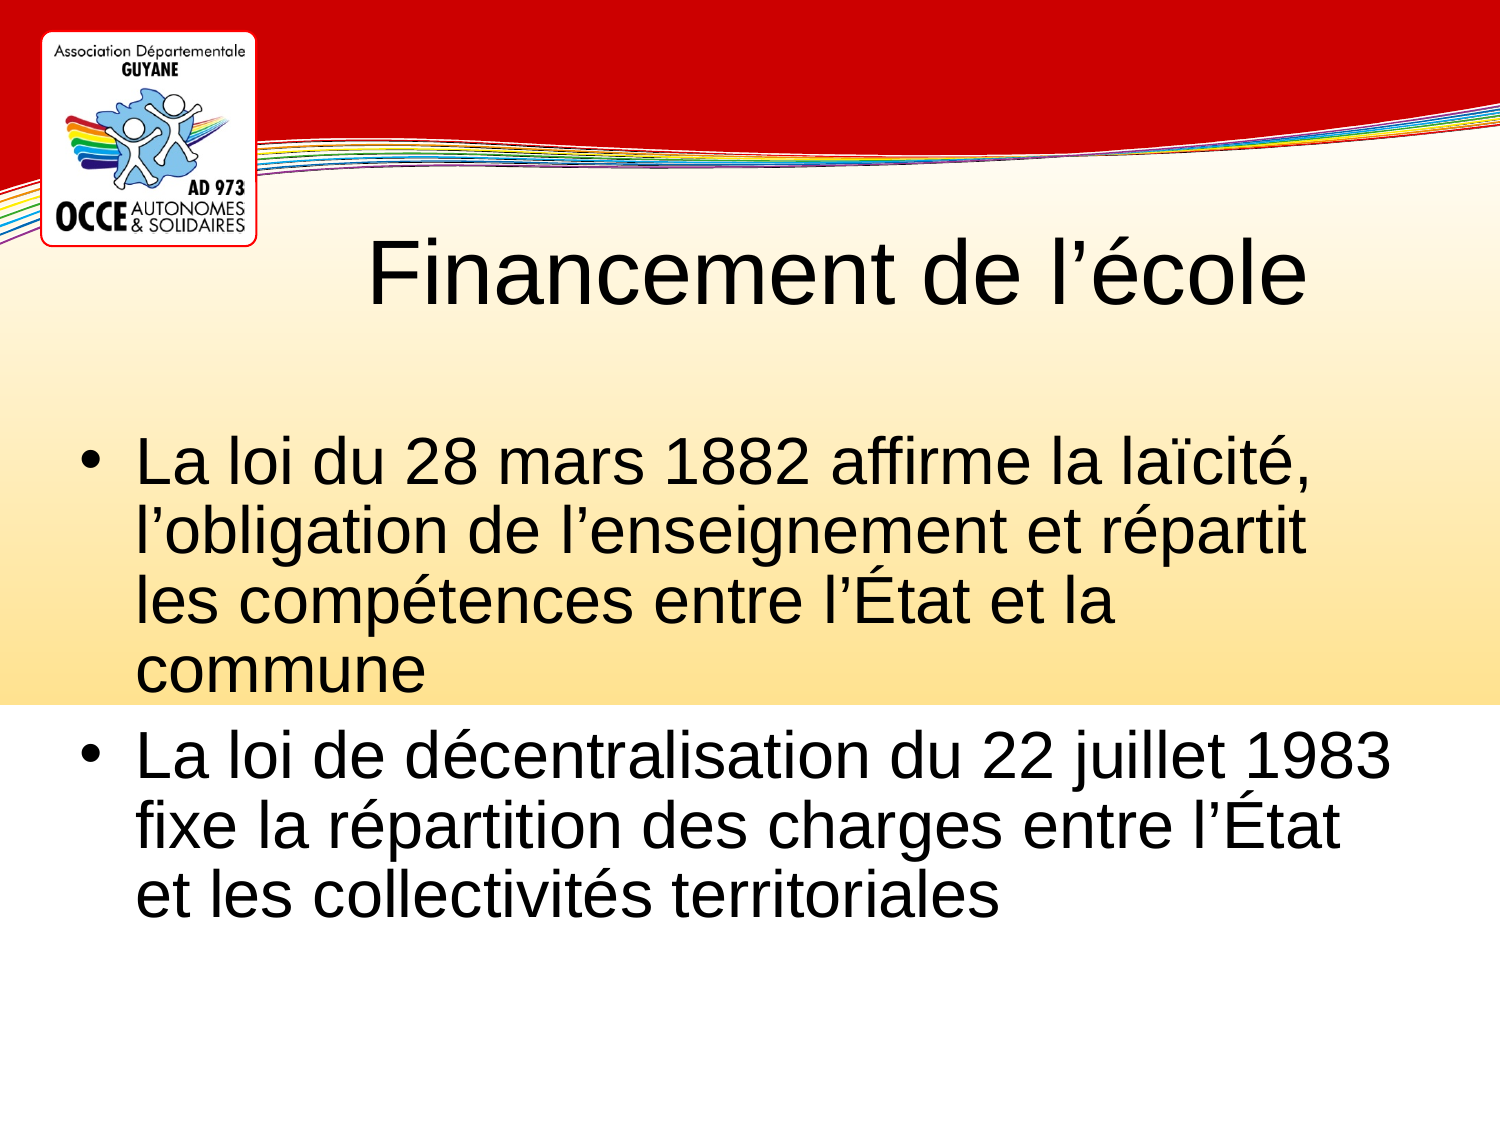

# Financement de l’école
La loi du 28 mars 1882 affirme la laïcité, l’obligation de l’enseignement et répartit les compétences entre l’État et la commune
La loi de décentralisation du 22 juillet 1983 fixe la répartition des charges entre l’État et les collectivités territoriales